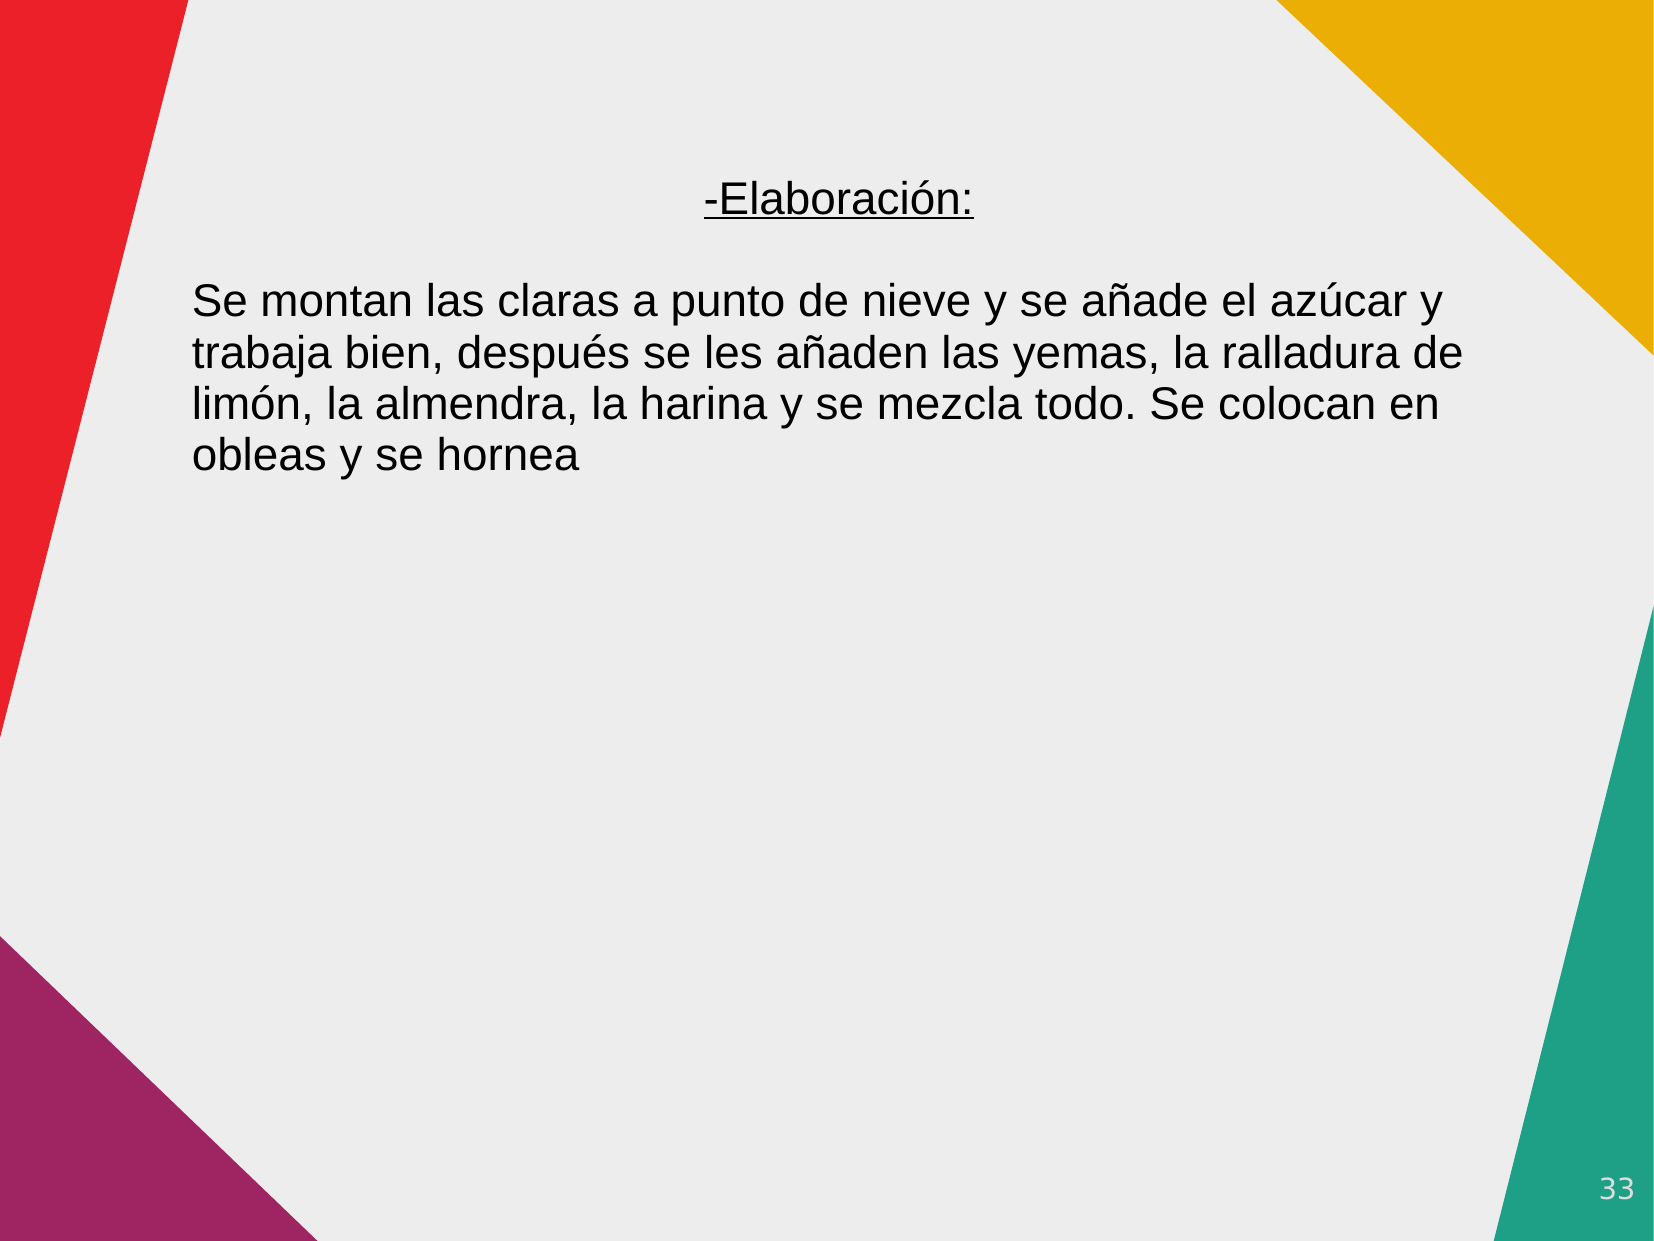

-Elaboración:
Se montan las claras a punto de nieve y se añade el azúcar y trabaja bien, después se les añaden las yemas, la ralladura de limón, la almendra, la harina y se mezcla todo. Se colocan en obleas y se hornea
33